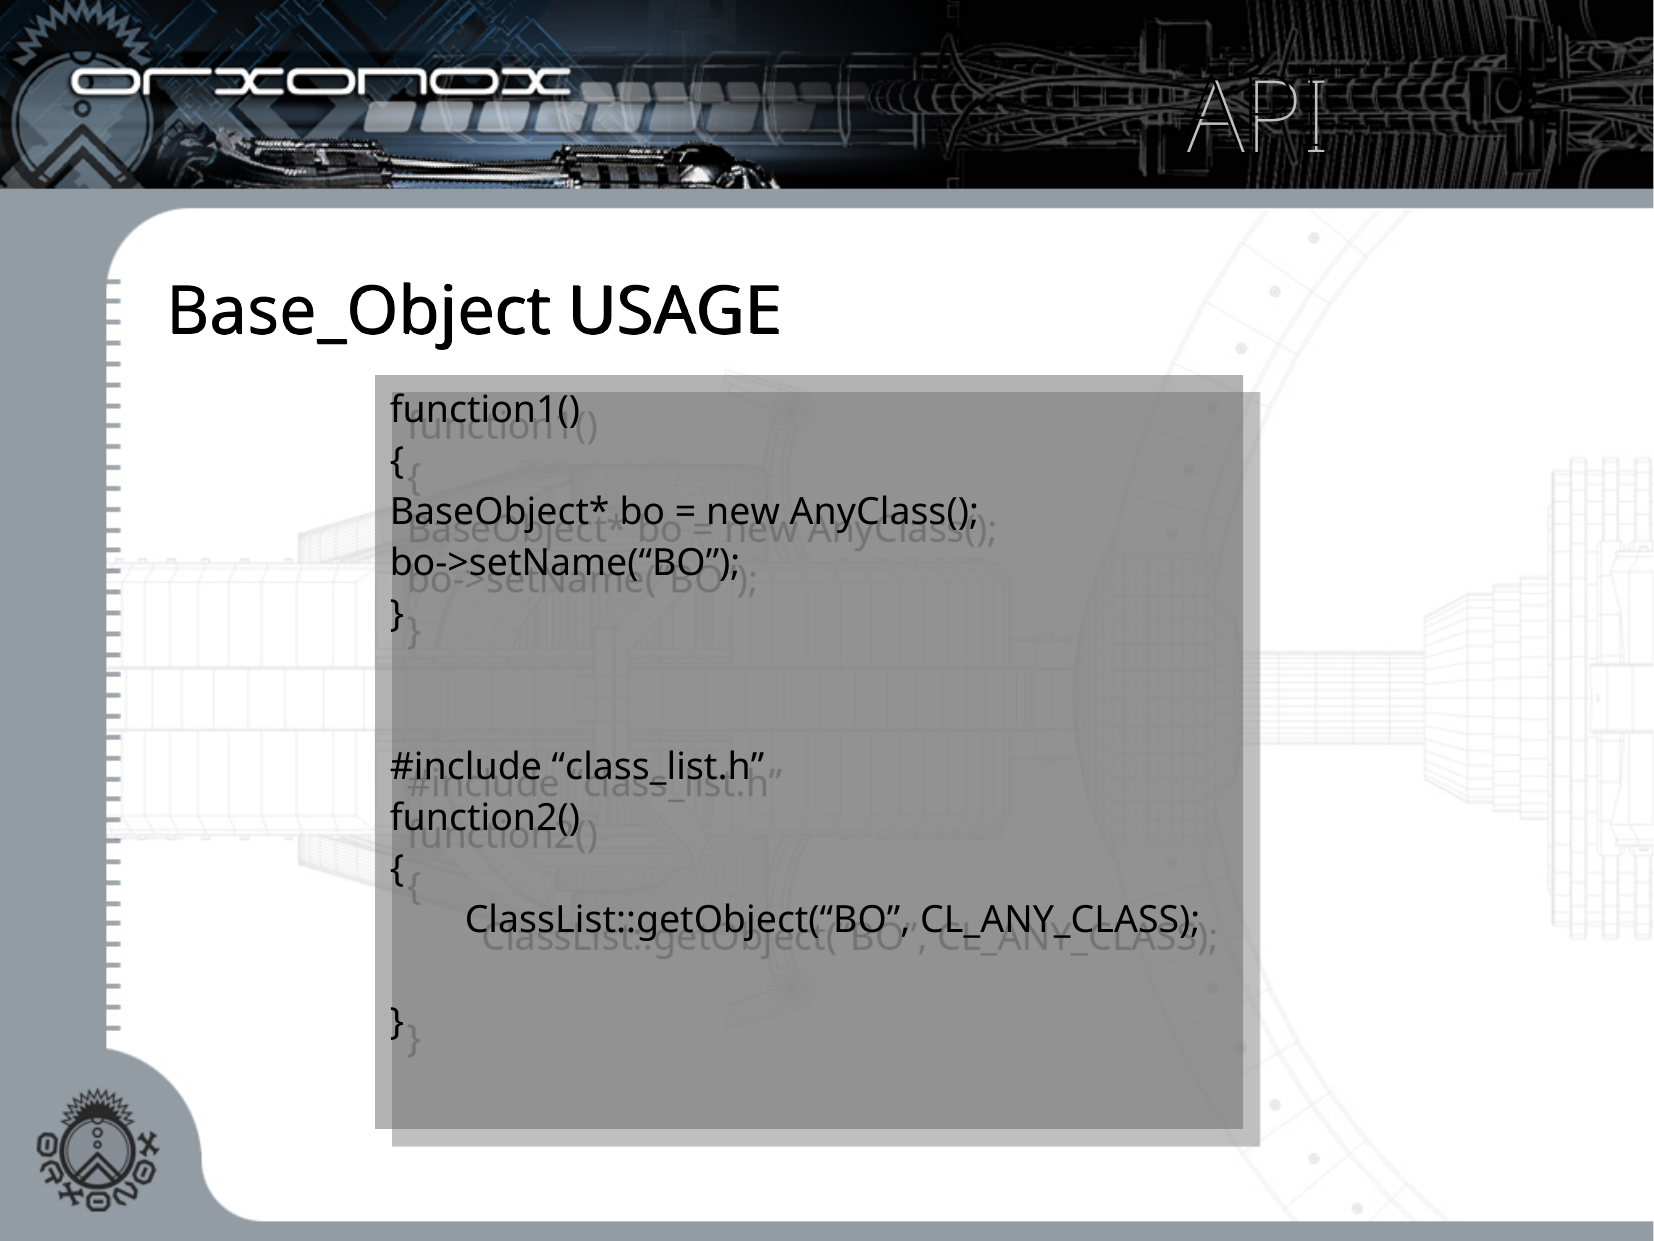

API
Base_Object USAGE
function1()
{
BaseObject* bo = new AnyClass();
bo->setName(“BO”);
}
#include “class_list.h”
function2()
{
	ClassList::getObject(“BO”, CL_ANY_CLASS);
}